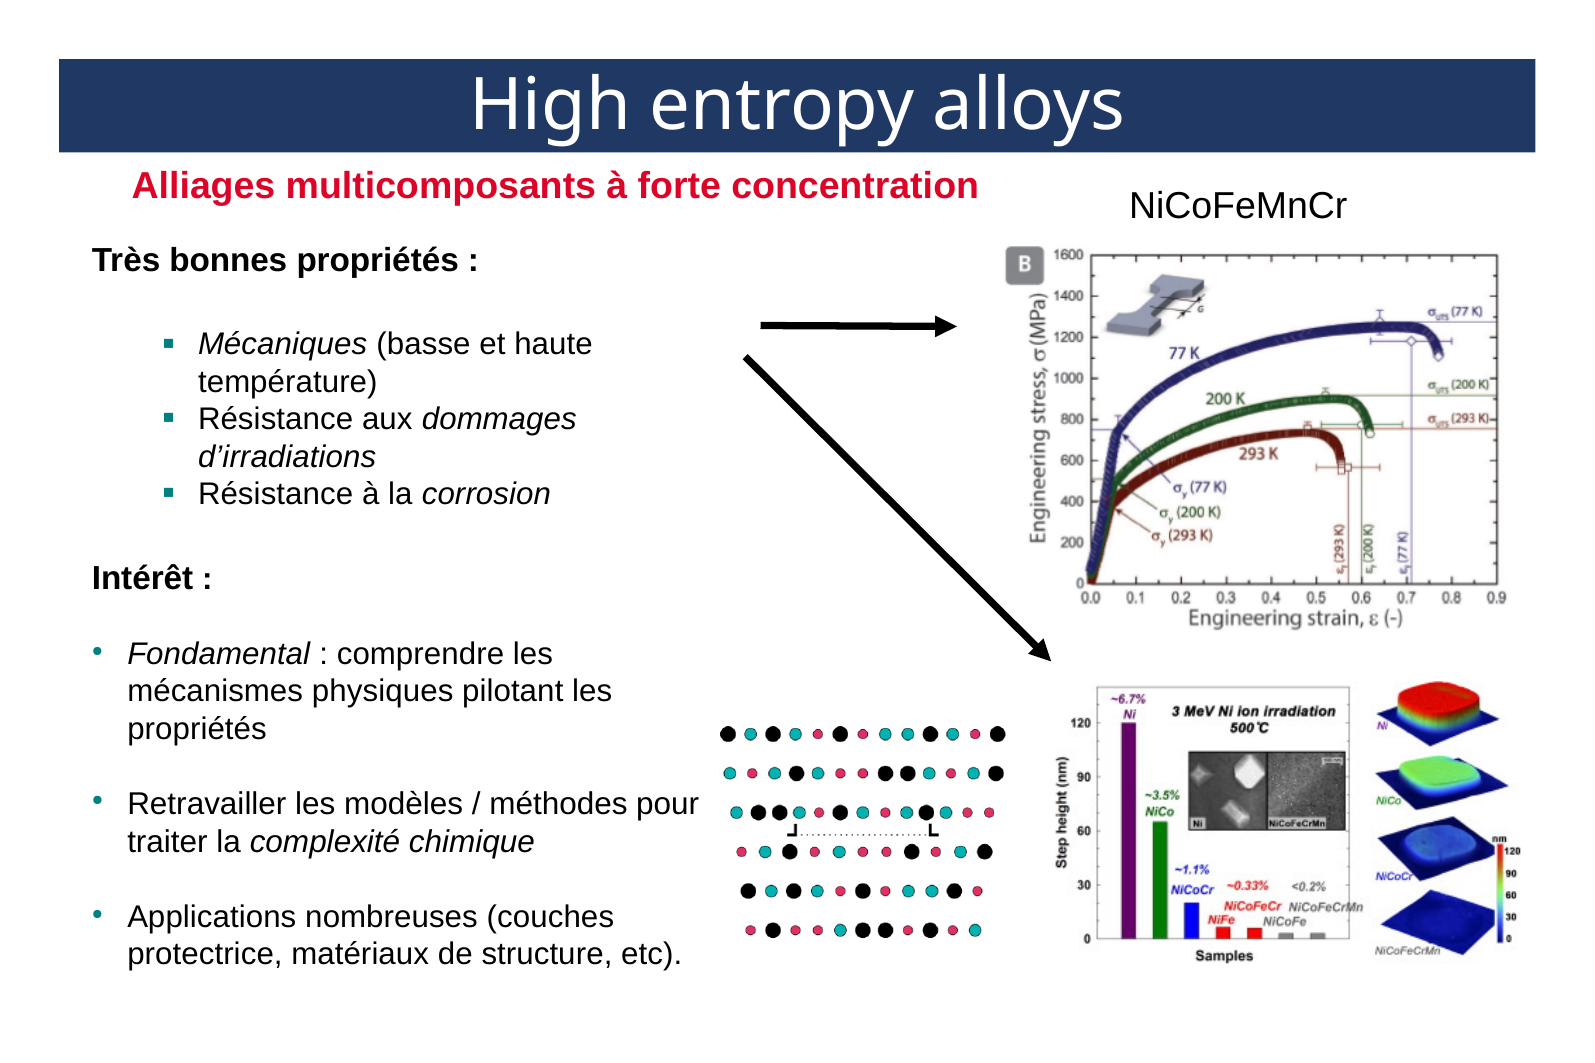

# High entropy alloys
Alliages multicomposants à forte concentration
NiCoFeMnCr
Très bonnes propriétés :
Mécaniques (basse et haute température)
Résistance aux dommages d’irradiations
Résistance à la corrosion
Intérêt :
Fondamental : comprendre les mécanismes physiques pilotant les propriétés
Retravailler les modèles / méthodes pour traiter la complexité chimique
Applications nombreuses (couches protectrice, matériaux de structure, etc).